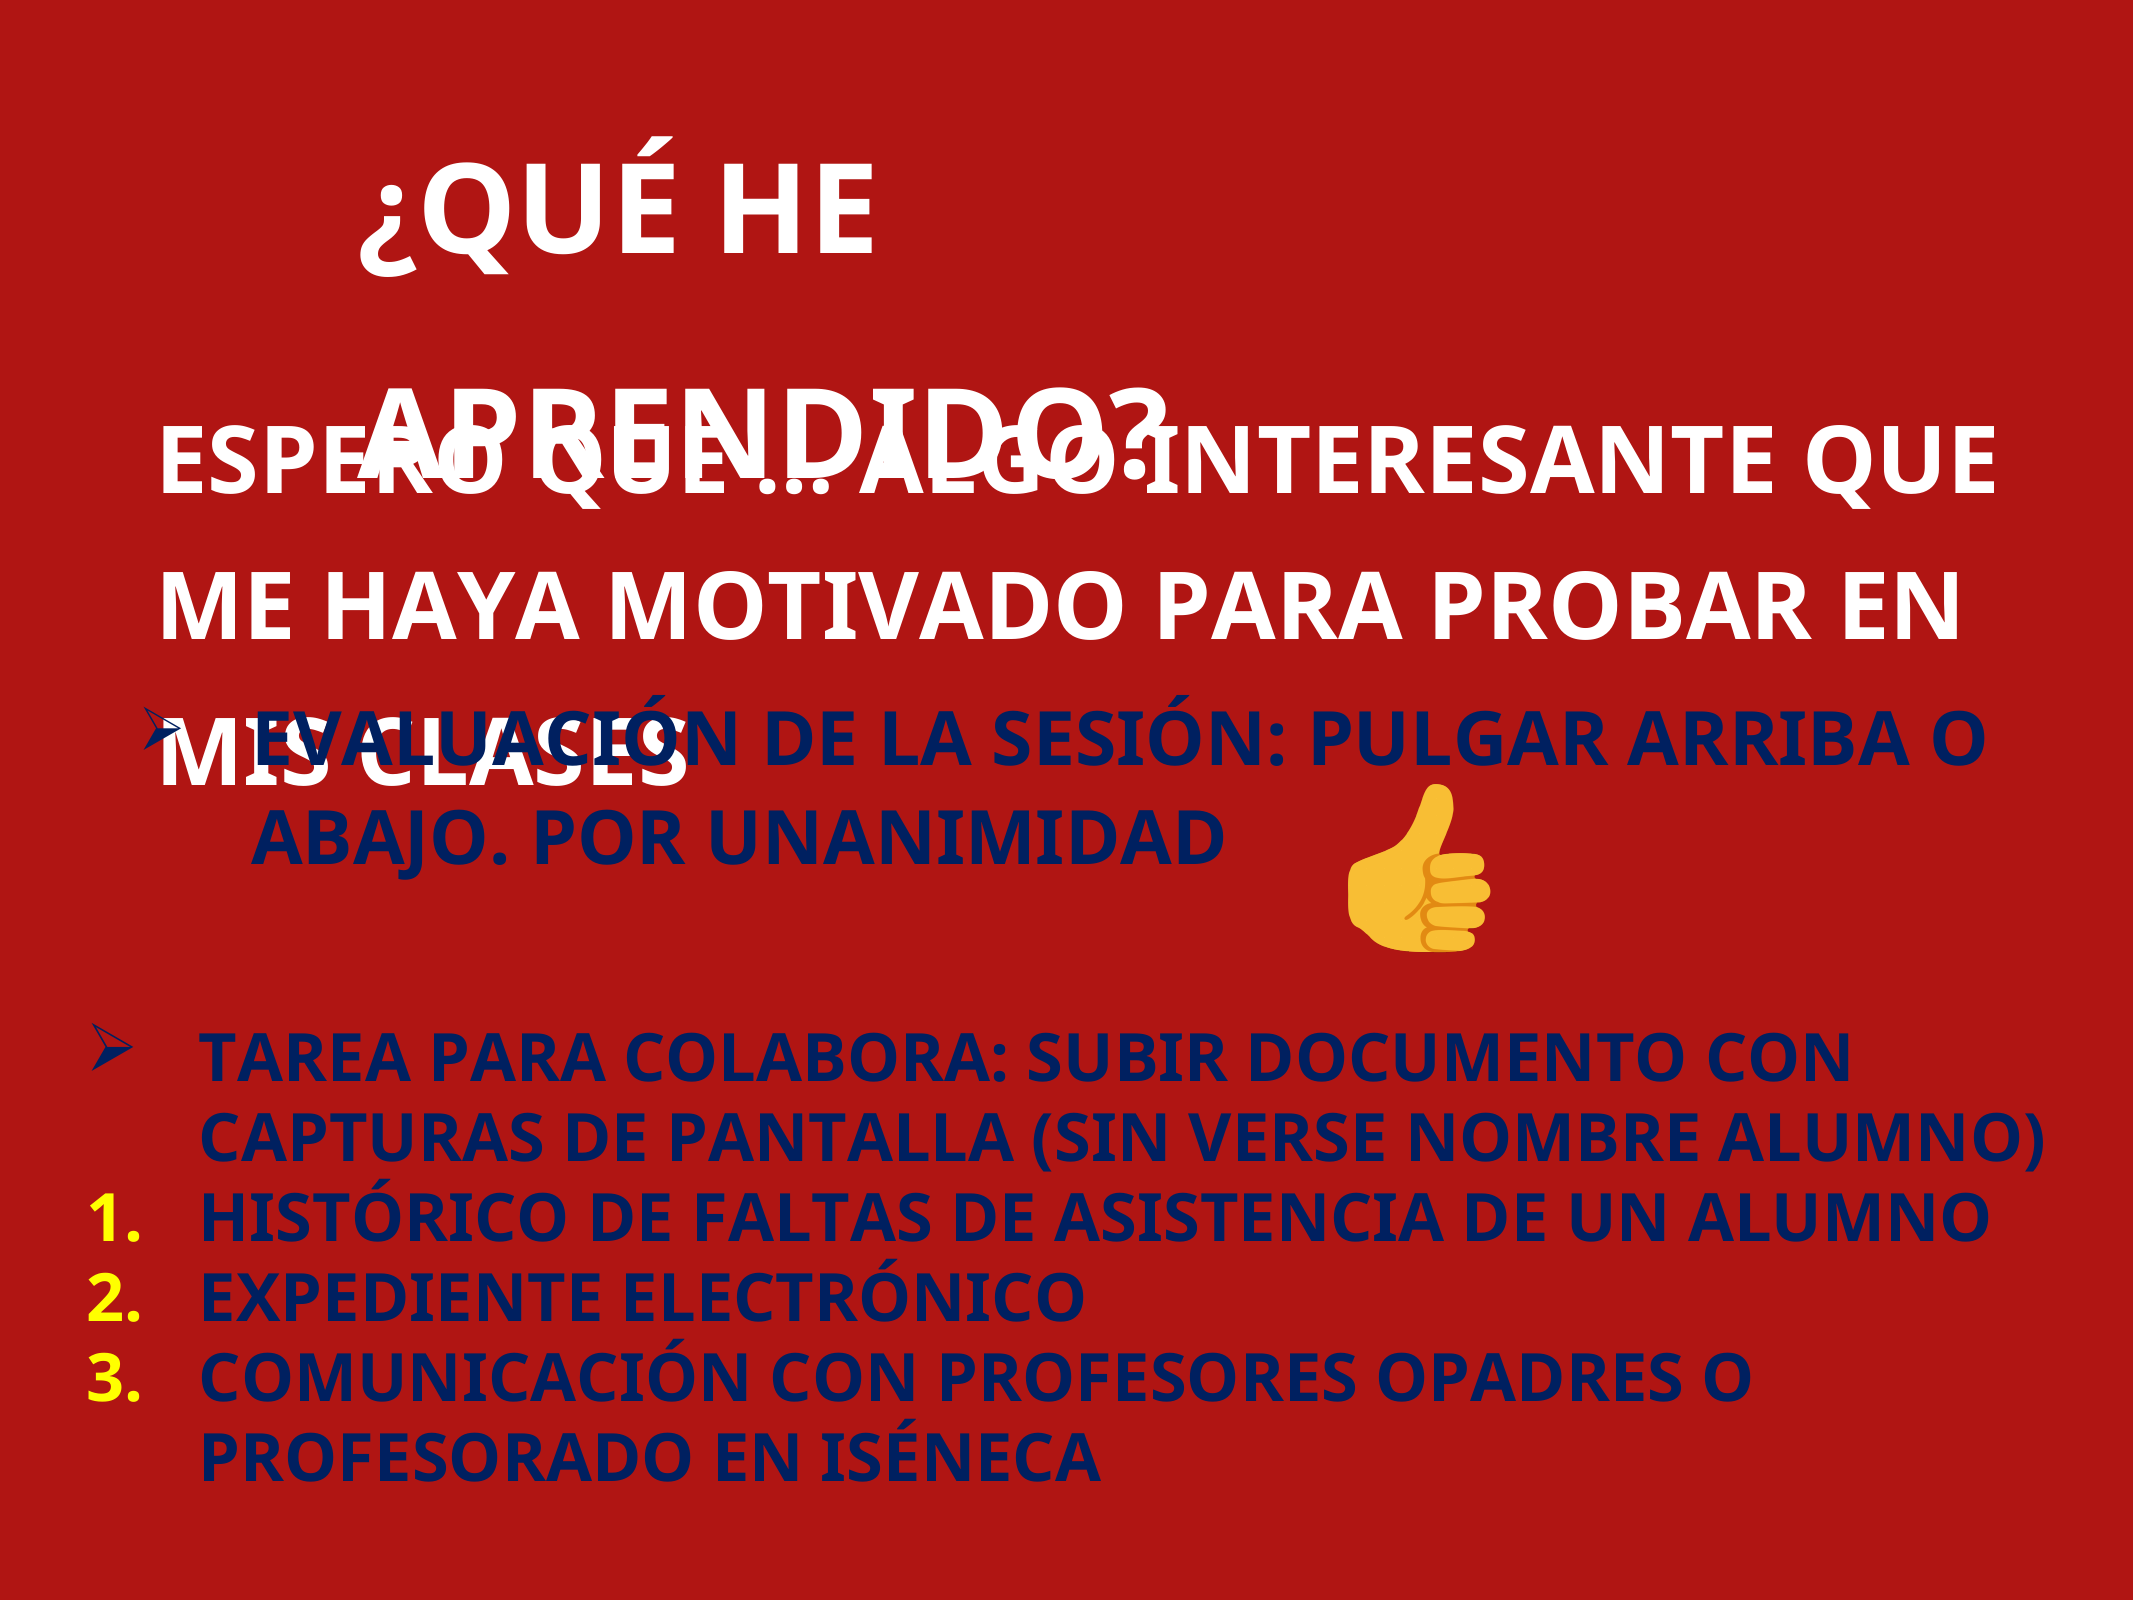

# ¿QUÉ HE APRENDIDO?
ESPERO QUE … ALGO INTERESANTE QUE ME HAYA MOTIVADO PARA PROBAR EN MIS CLASES
EVALUACIÓN DE LA SESIÓN: PULGAR ARRIBA O ABAJO. POR UNANIMIDAD
TAREA PARA COLABORA: SUBIR DOCUMENTO CON CAPTURAS DE PANTALLA (SIN VERSE NOMBRE ALUMNO)
HISTÓRICO DE FALTAS DE ASISTENCIA DE UN ALUMNO
EXPEDIENTE ELECTRÓNICO
COMUNICACIÓN CON PROFESORES OPADRES O PROFESORADO EN ISÉNECA